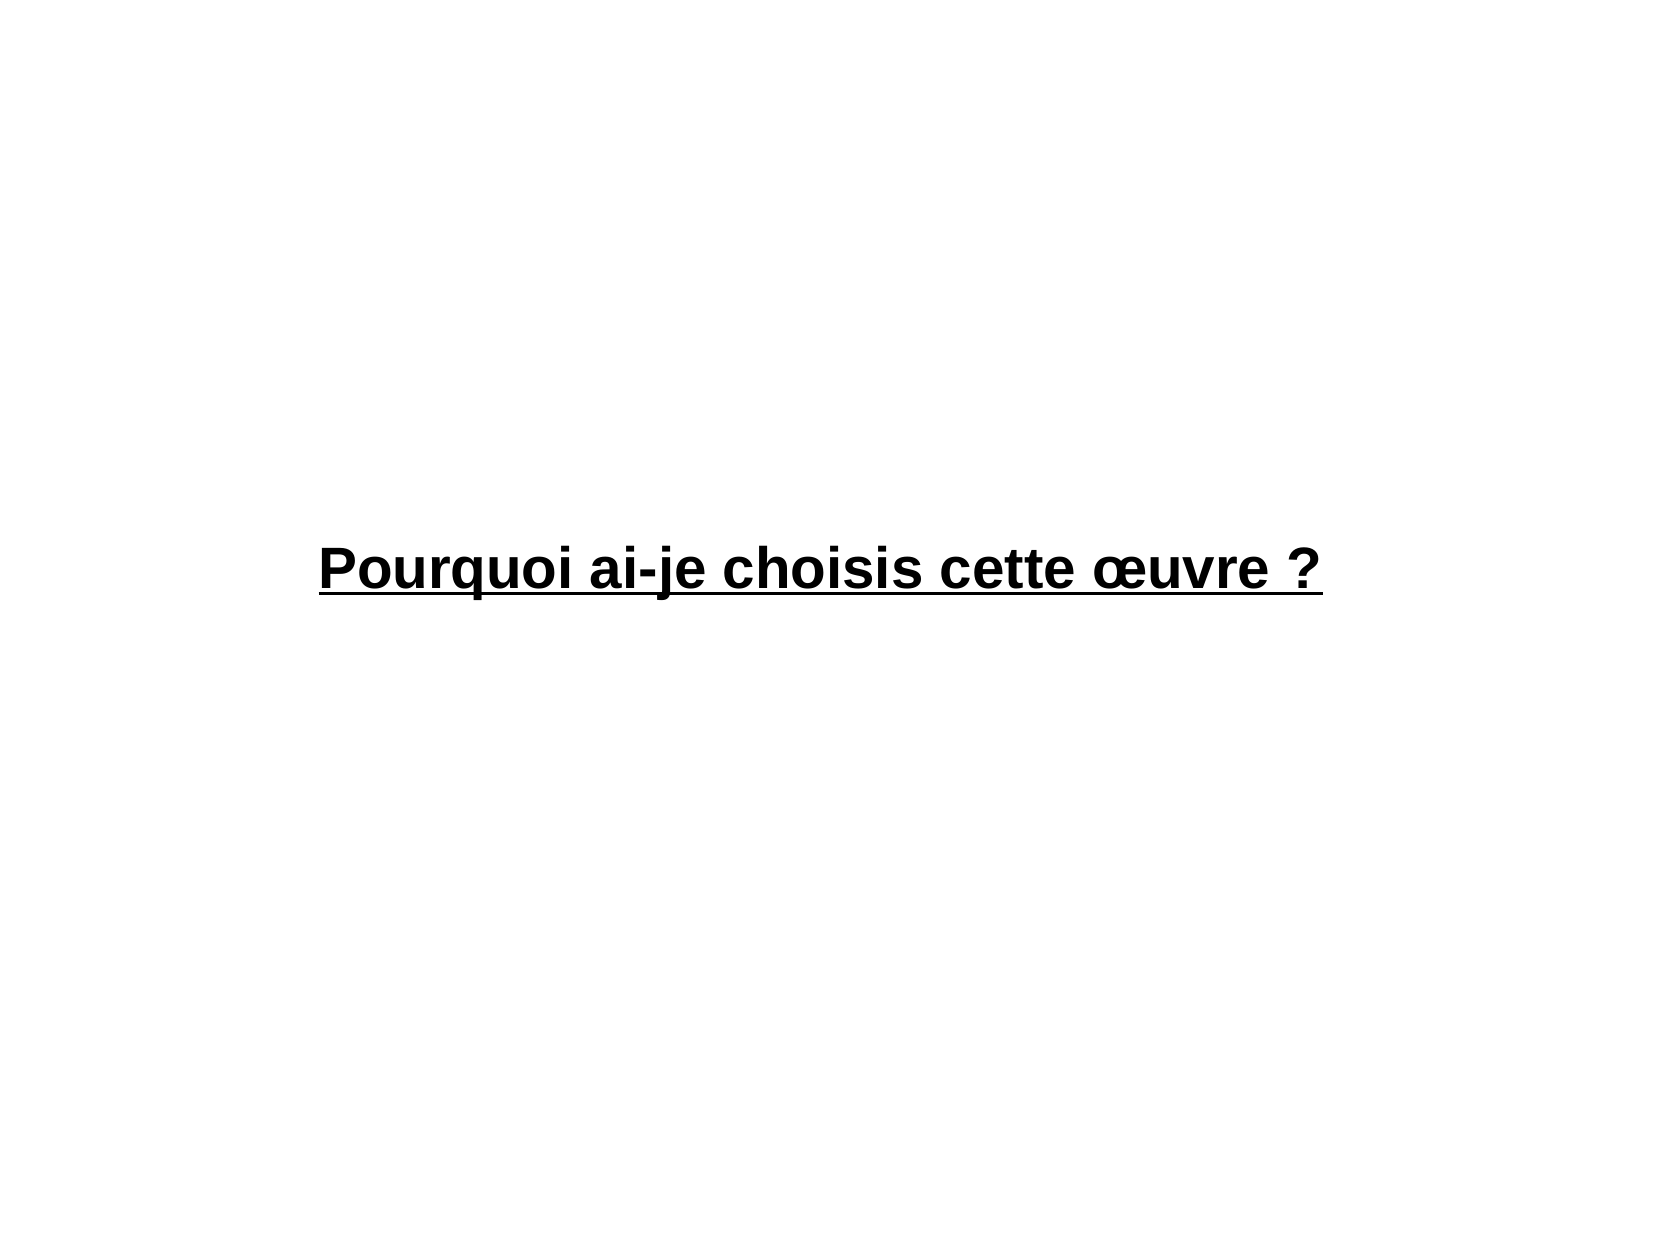

# Pourquoi ai-je choisis cette œuvre ?